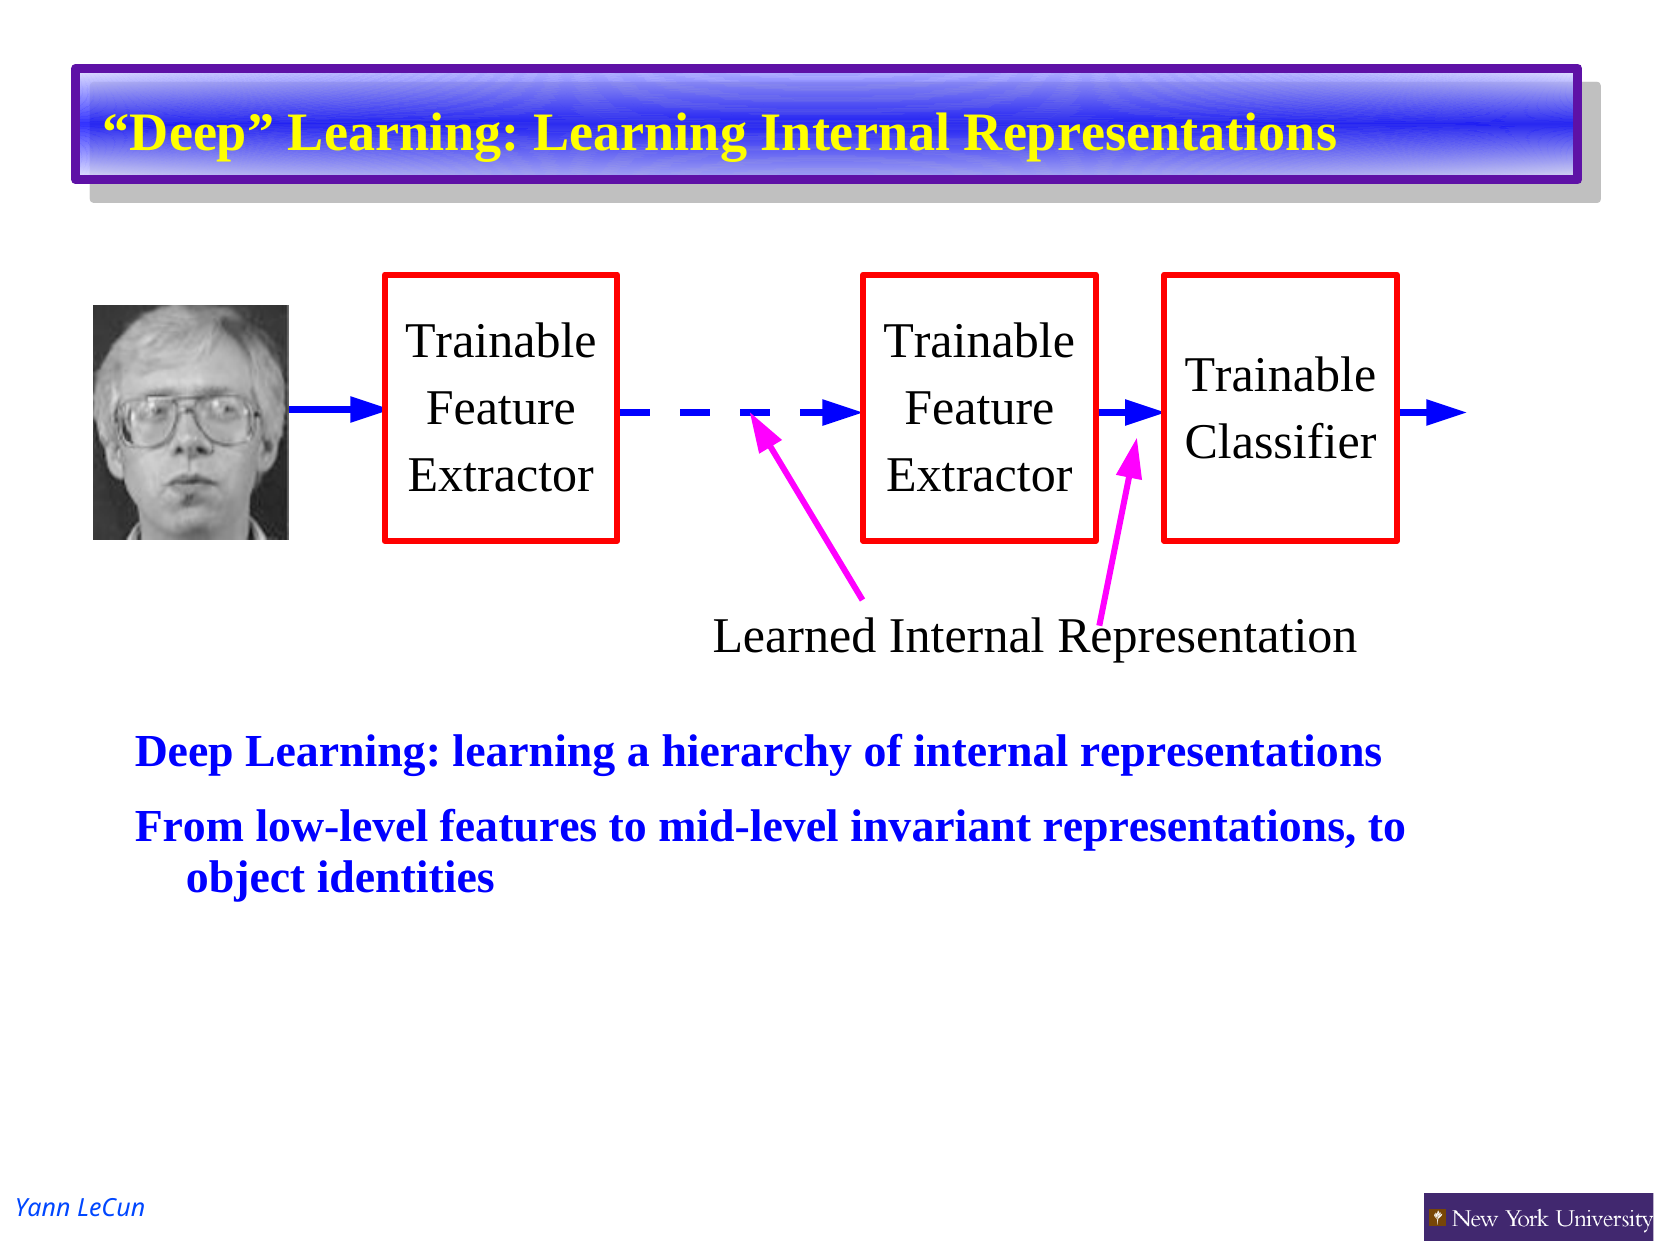

# “Deep” Learning: Learning Internal Representations
Trainable
Feature
Extractor
Trainable
Feature
Extractor
Trainable
Classifier
Learned Internal Representation
Deep Learning: learning a hierarchy of internal representations
From low-level features to mid-level invariant representations, to object identities